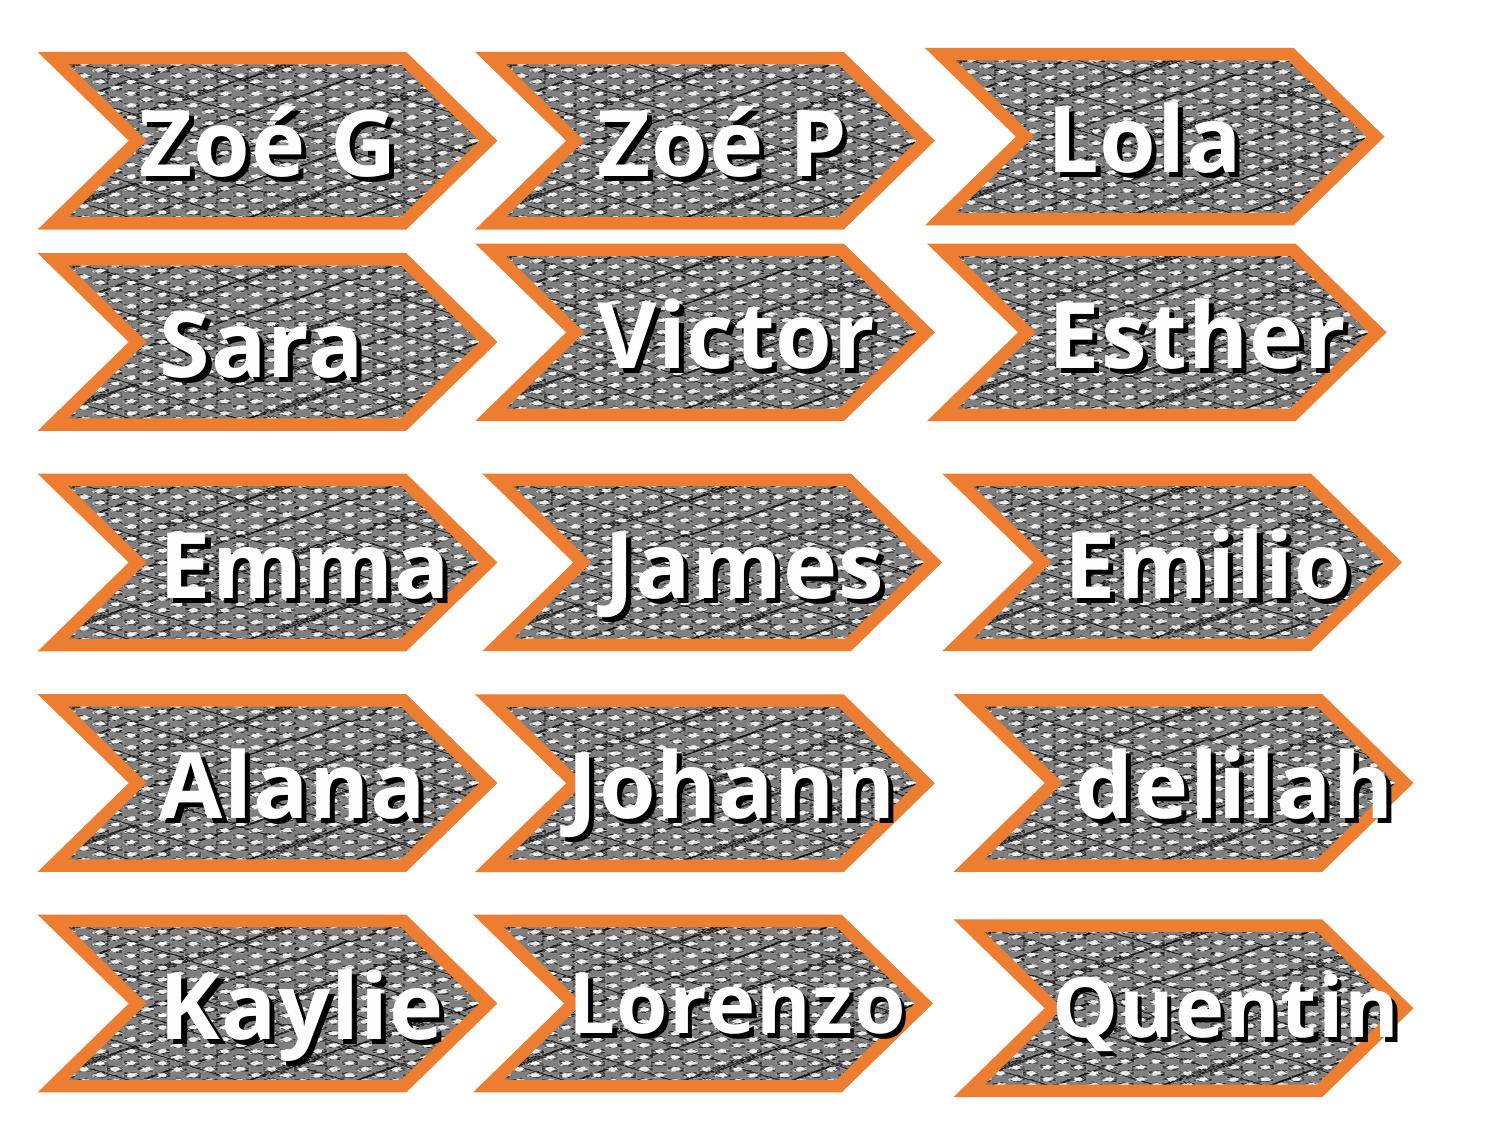

Lola
Zoé G
Zoé P
Victor
Esther
Sara
James
Emilio
Emma
Alana
Johann
delilah
Kaylie
Lorenzo
Quentin